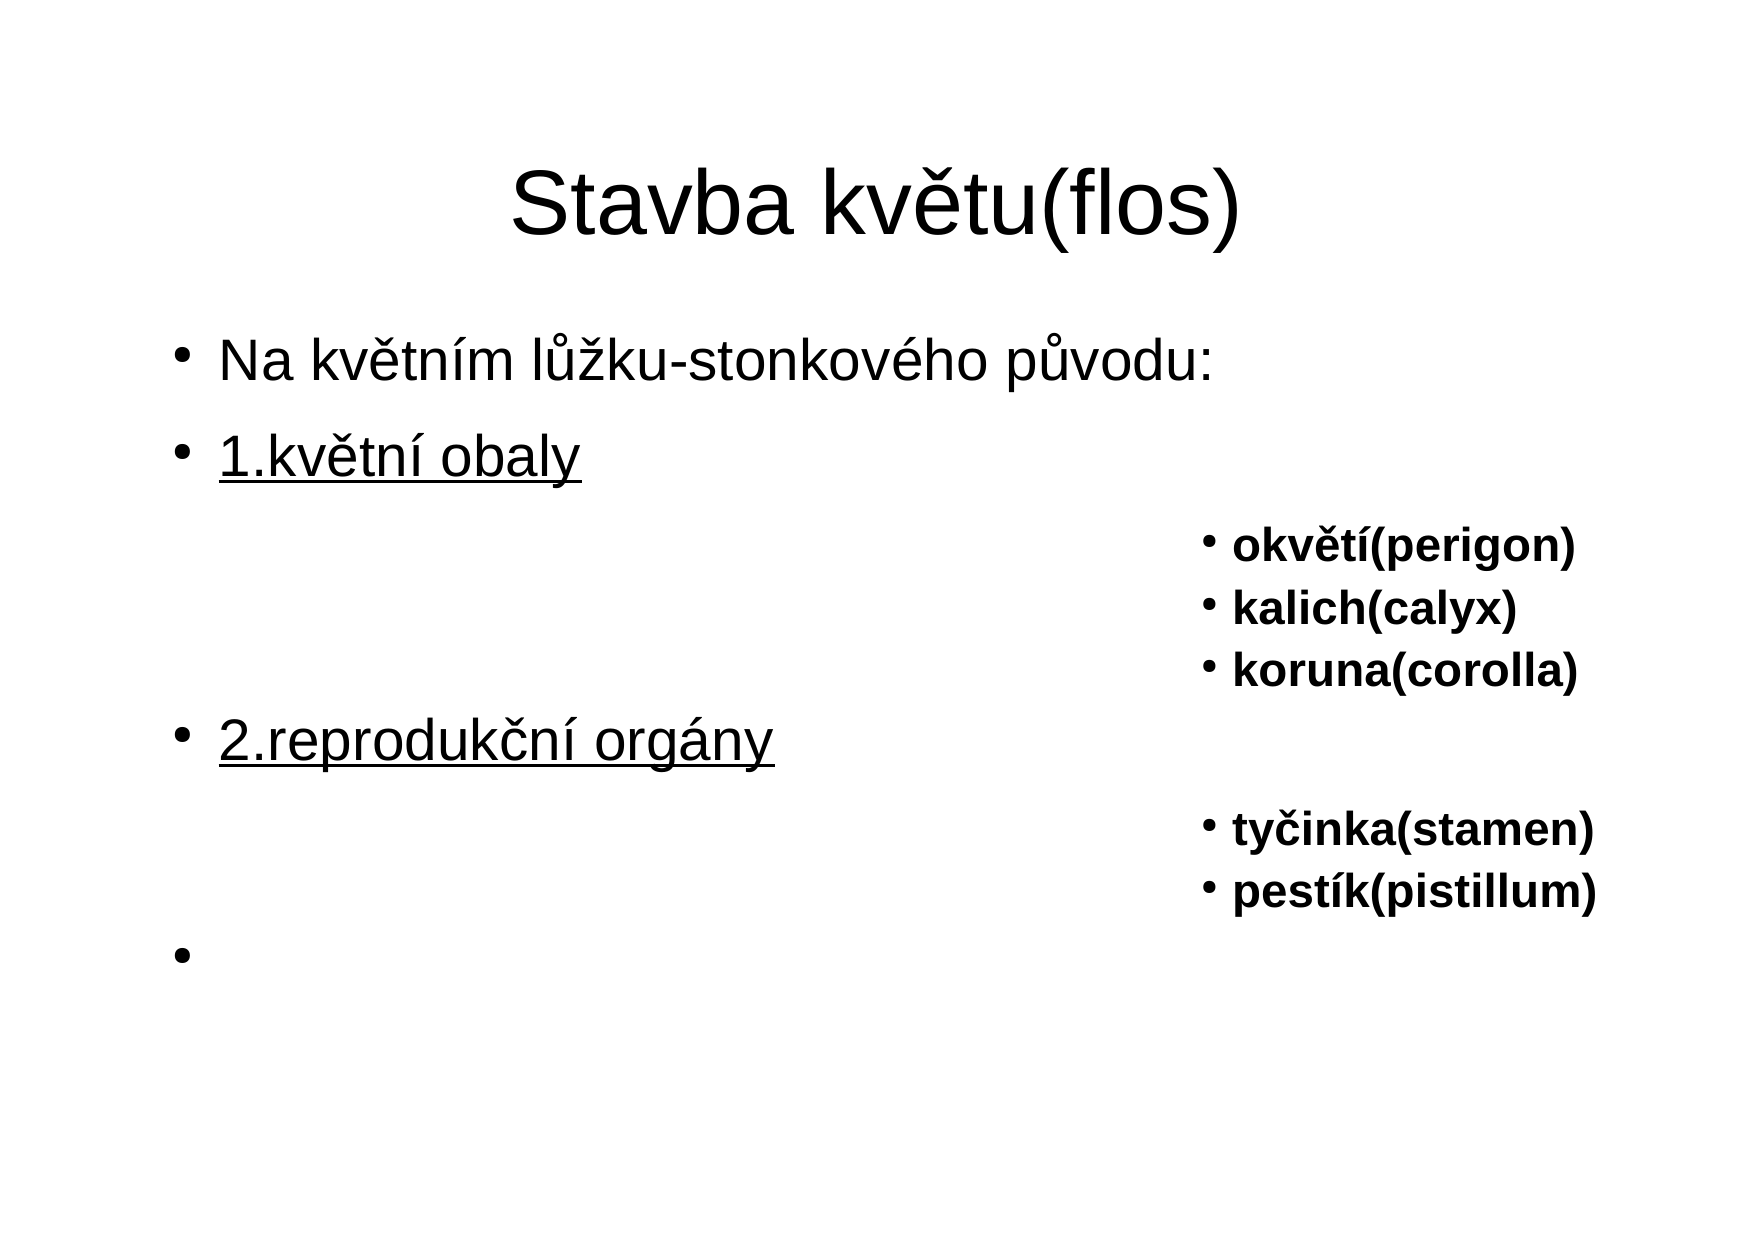

# Stavba květu(flos)
Na květním lůžku-stonkového původu:
1.květní obaly
okvětí(perigon)
kalich(calyx)
koruna(corolla)
2.reprodukční orgány
tyčinka(stamen)
pestík(pistillum)